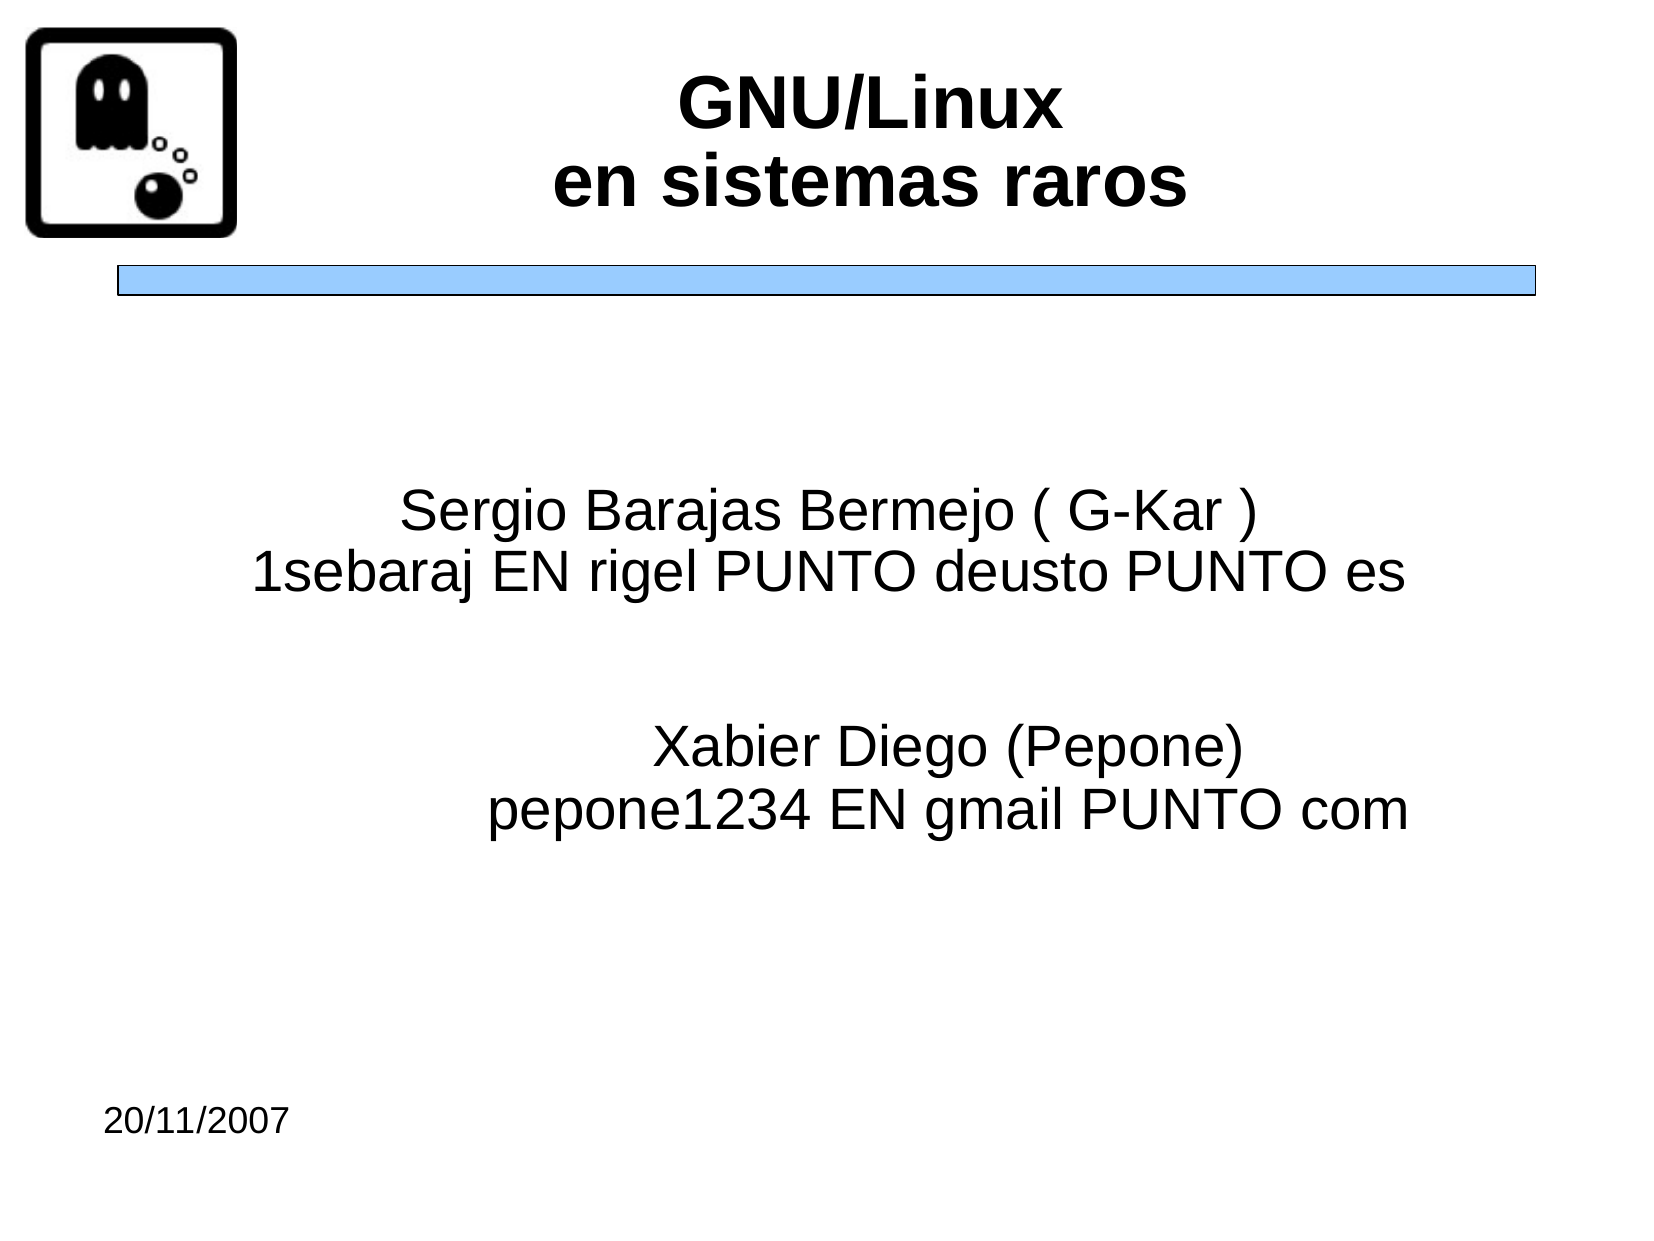

GNU/Linux
en sistemas raros
Sergio Barajas Bermejo ( G-Kar )‏
1sebaraj EN rigel PUNTO deusto PUNTO es
Xabier Diego (Pepone)‏
pepone1234 EN gmail PUNTO com‏
20/11/2007